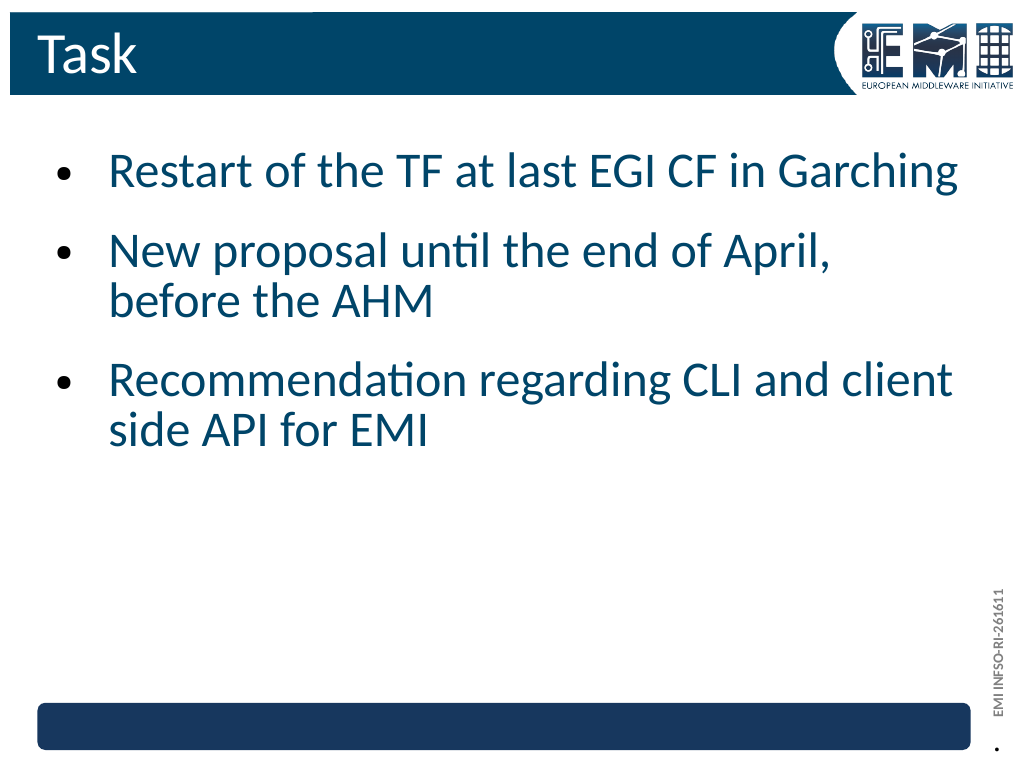

# Task
Restart of the TF at last EGI CF in Garching
New proposal until the end of April, before the AHM
Recommendation regarding CLI and client side API for EMI